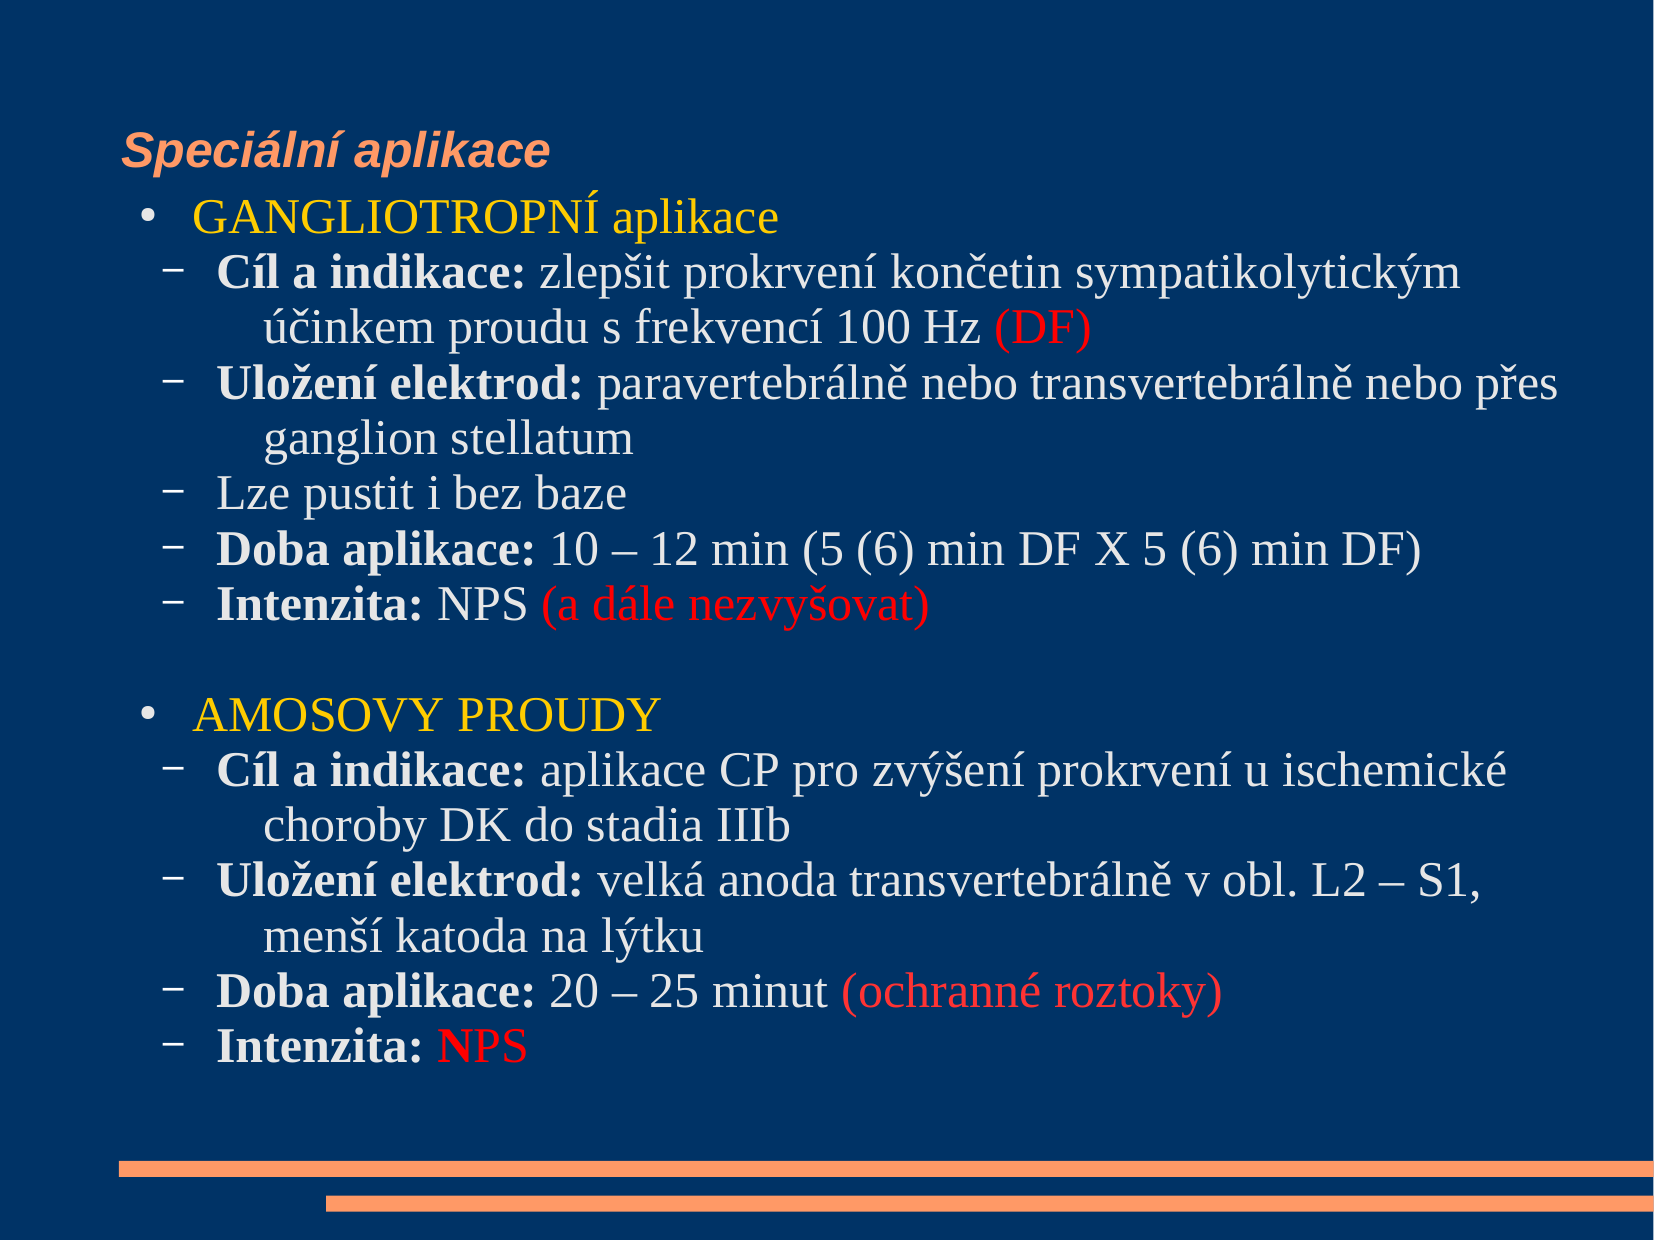

# Speciální aplikace
GANGLIOTROPNÍ aplikace
Cíl a indikace: zlepšit prokrvení končetin sympatikolytickým účinkem proudu s frekvencí 100 Hz (DF)
Uložení elektrod: paravertebrálně nebo transvertebrálně nebo přes ganglion stellatum
Lze pustit i bez baze
Doba aplikace: 10 – 12 min (5 (6) min DF X 5 (6) min DF)
Intenzita: NPS (a dále nezvyšovat)
AMOSOVY PROUDY
Cíl a indikace: aplikace CP pro zvýšení prokrvení u ischemické choroby DK do stadia IIIb
Uložení elektrod: velká anoda transvertebrálně v obl. L2 – S1, menší katoda na lýtku
Doba aplikace: 20 – 25 minut (ochranné roztoky)
Intenzita: NPS